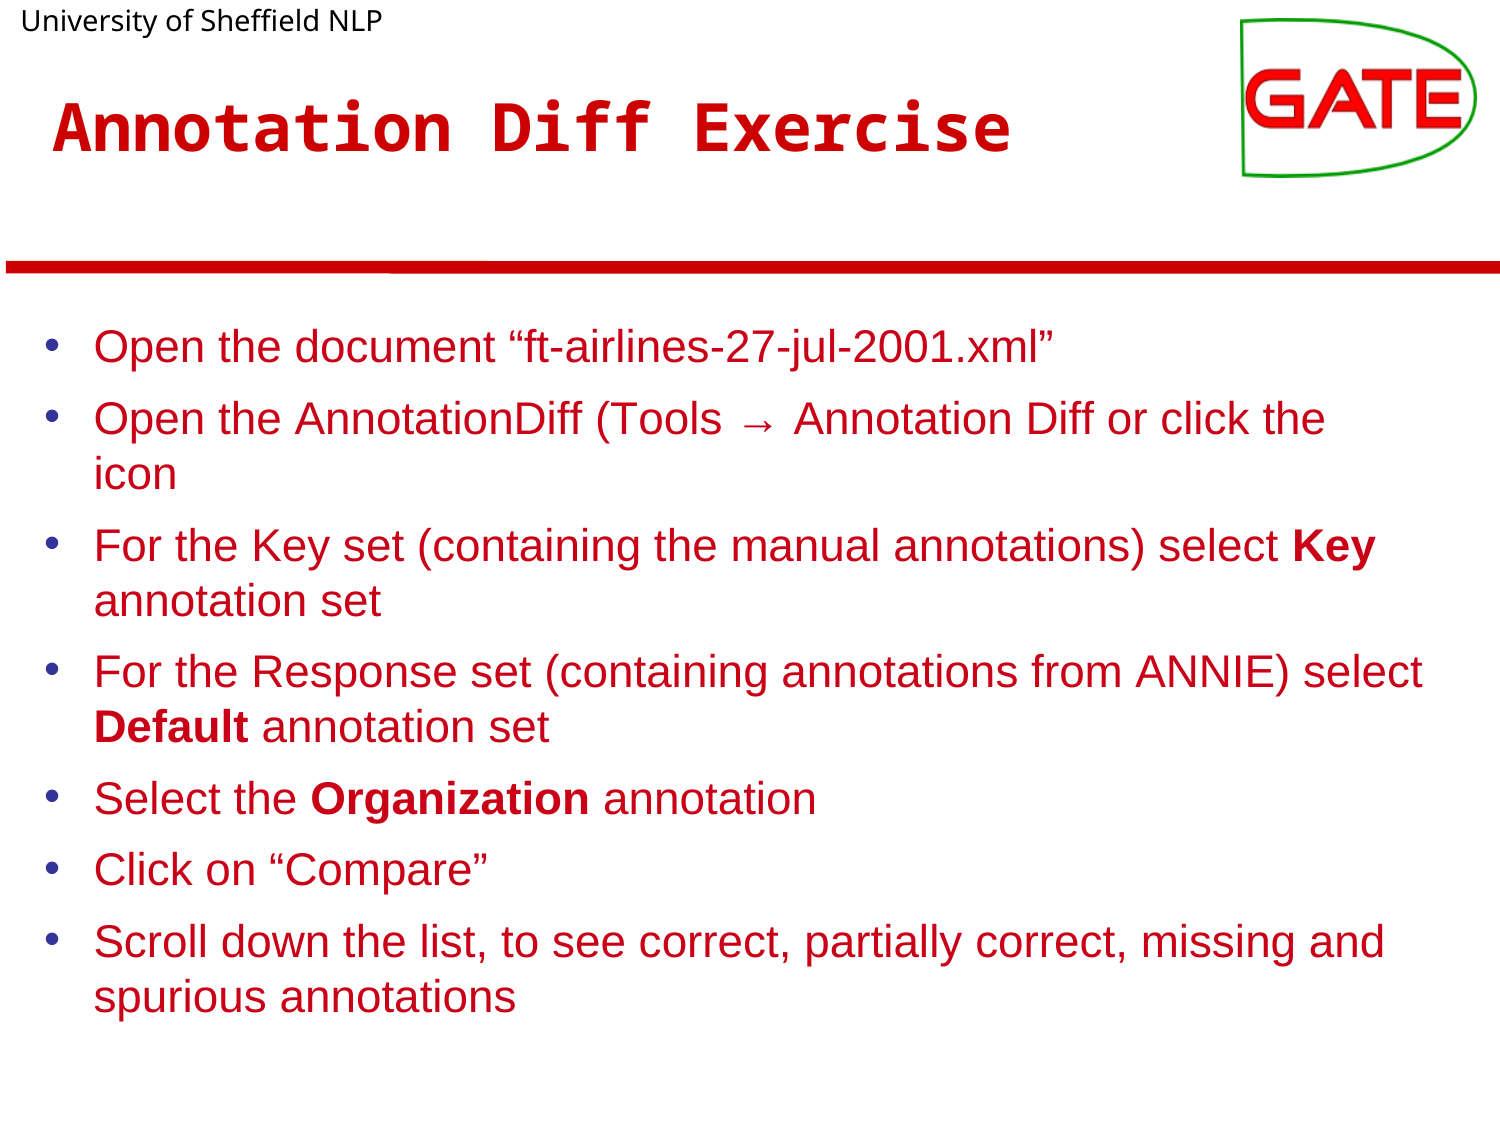

Annotation Diff Exercise
Open the document “ft-airlines-27-jul-2001.xml”
Open the AnnotationDiff (Tools → Annotation Diff or click the icon
For the Key set (containing the manual annotations) select Key annotation set
For the Response set (containing annotations from ANNIE) select Default annotation set
Select the Organization annotation
Click on “Compare”
Scroll down the list, to see correct, partially correct, missing and spurious annotations